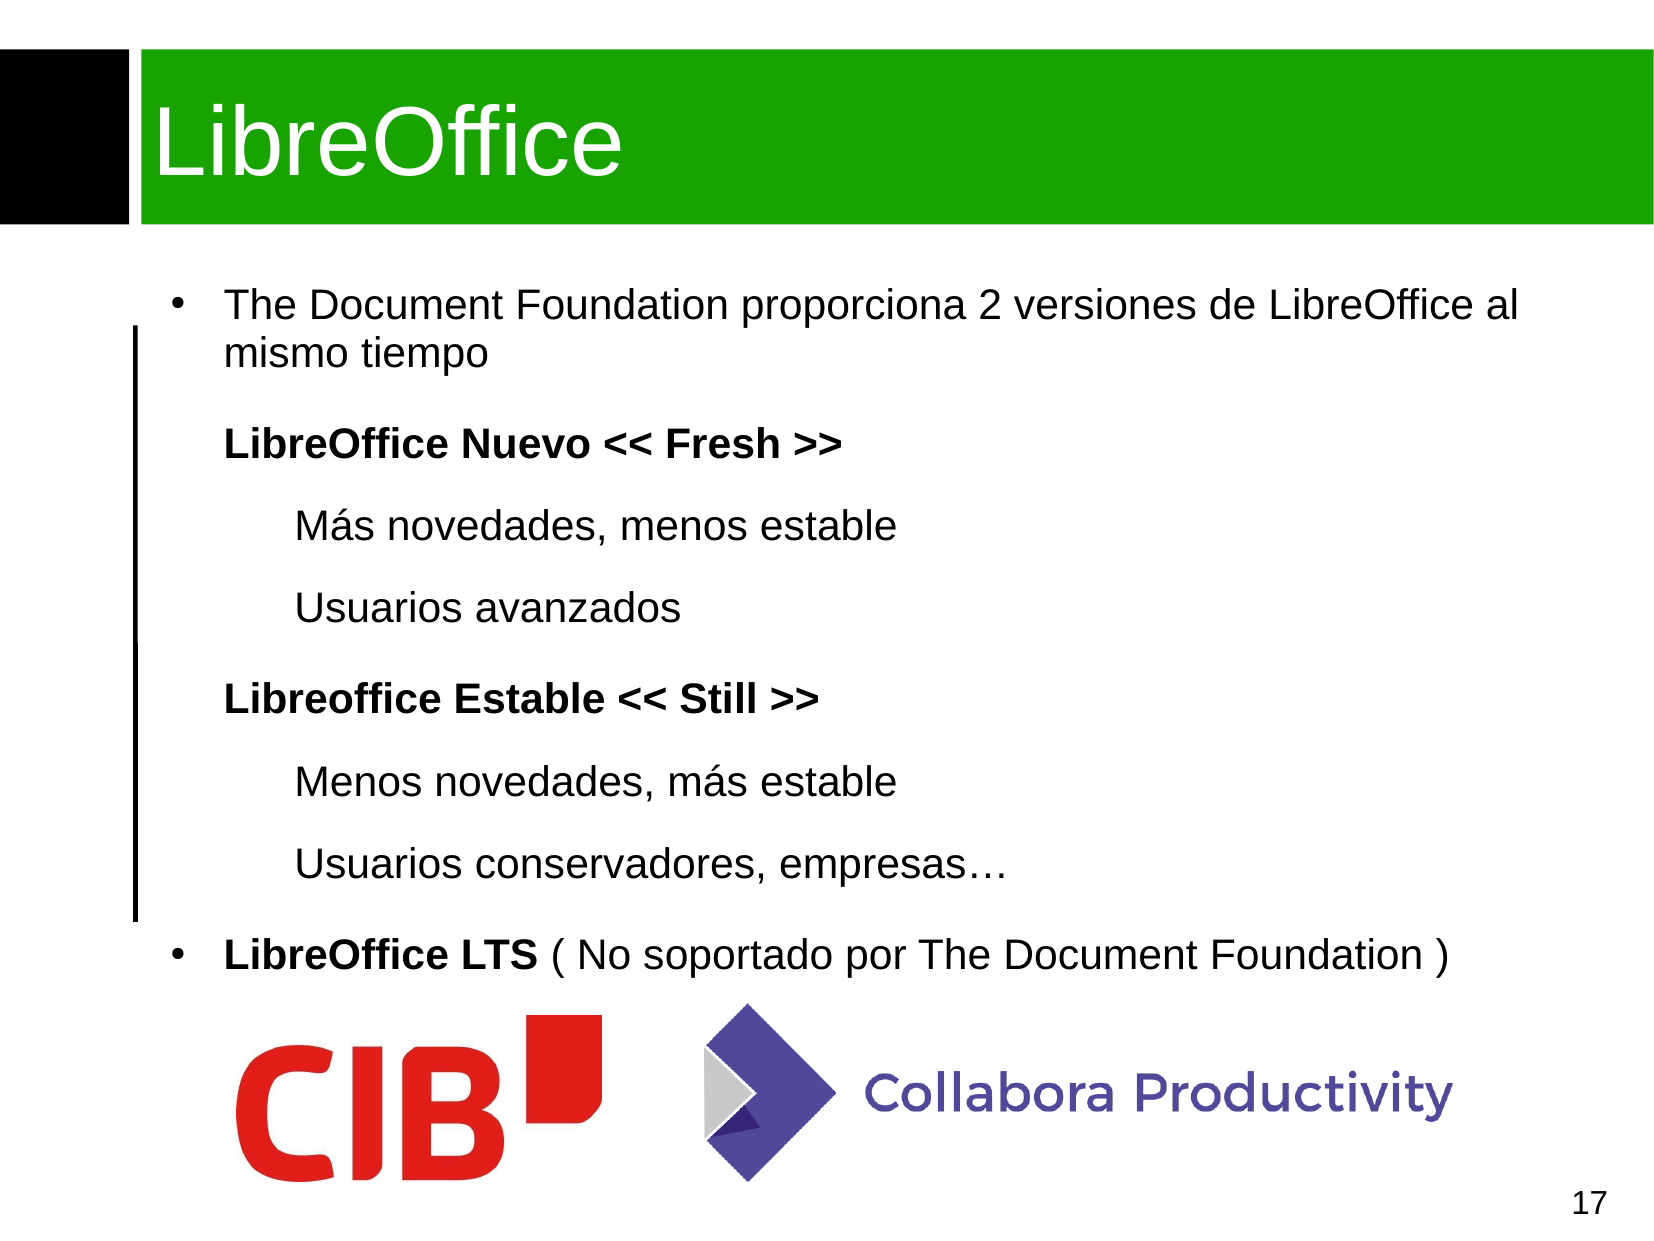

# LibreOffice
The Document Foundation proporciona 2 versiones de LibreOffice al mismo tiempo
LibreOffice Nuevo << Fresh >>
Más novedades, menos estable
Usuarios avanzados
Libreoffice Estable << Still >>
Menos novedades, más estable
Usuarios conservadores, empresas…
LibreOffice LTS ( No soportado por The Document Foundation )